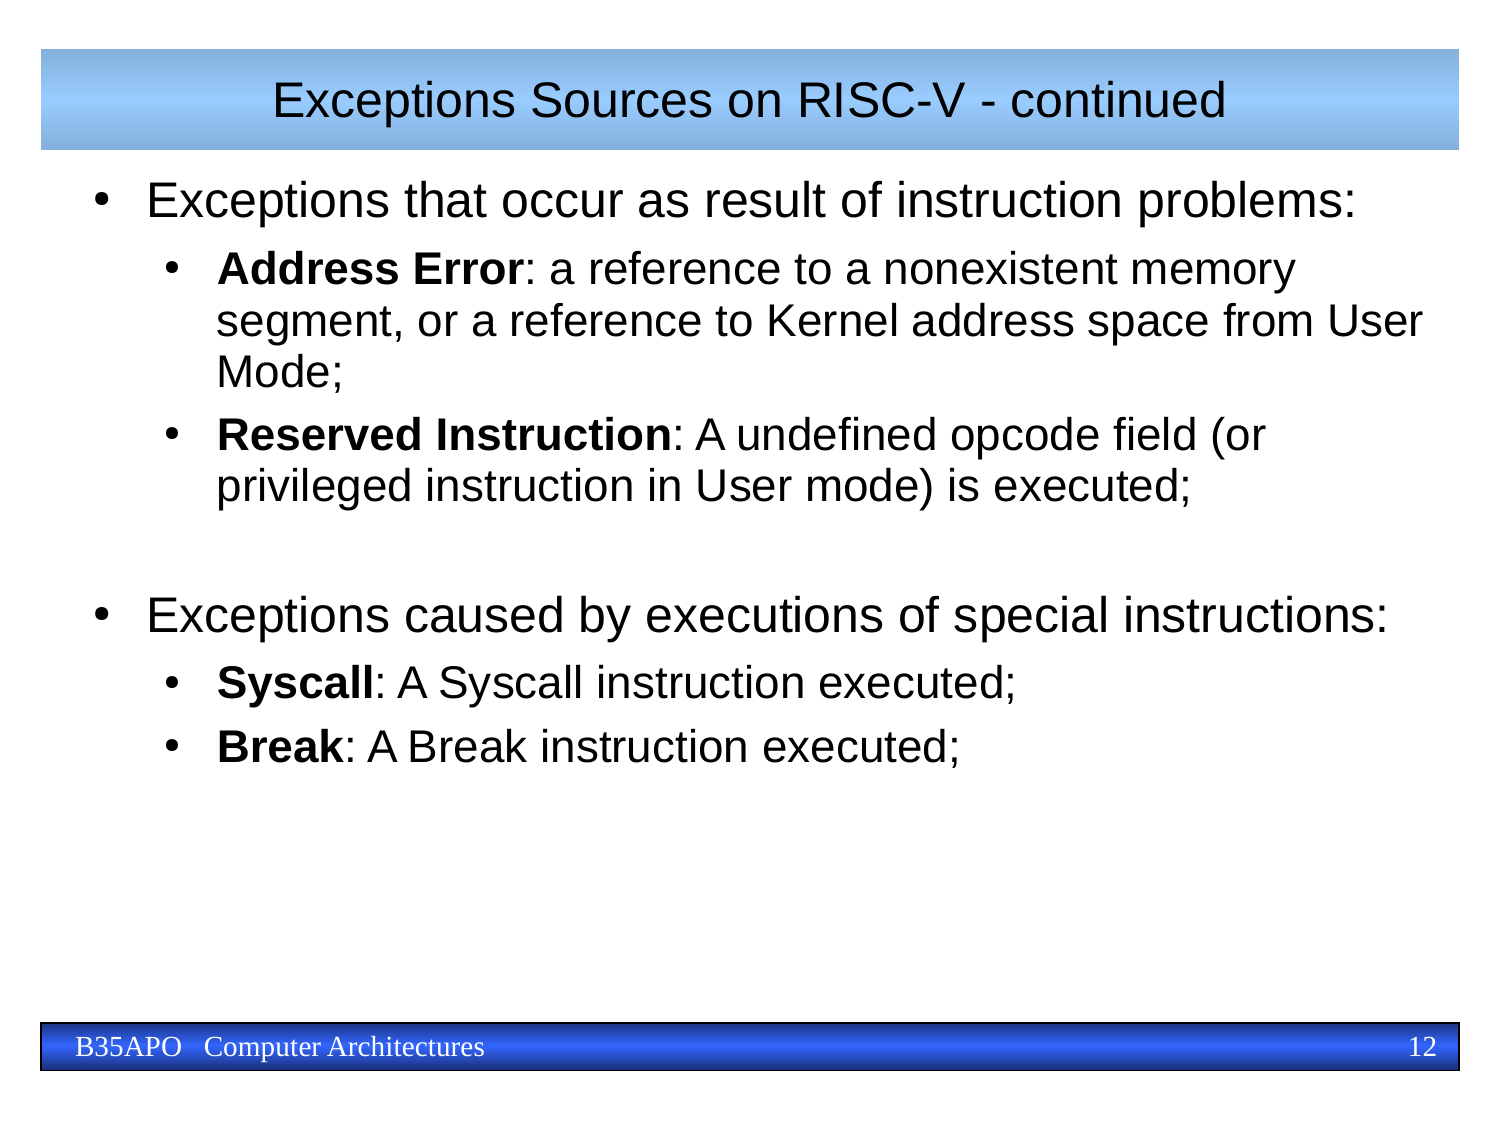

# Exceptions Sources on RISC-V - continued
Exceptions that occur as result of instruction problems:
Address Error: a reference to a nonexistent memory segment, or a reference to Kernel address space from User Mode;
Reserved Instruction: A undefined opcode field (or privileged instruction in User mode) is executed;
Exceptions caused by executions of special instructions:
Syscall: A Syscall instruction executed;
Break: A Break instruction executed;
B35APO Computer Architectures
12